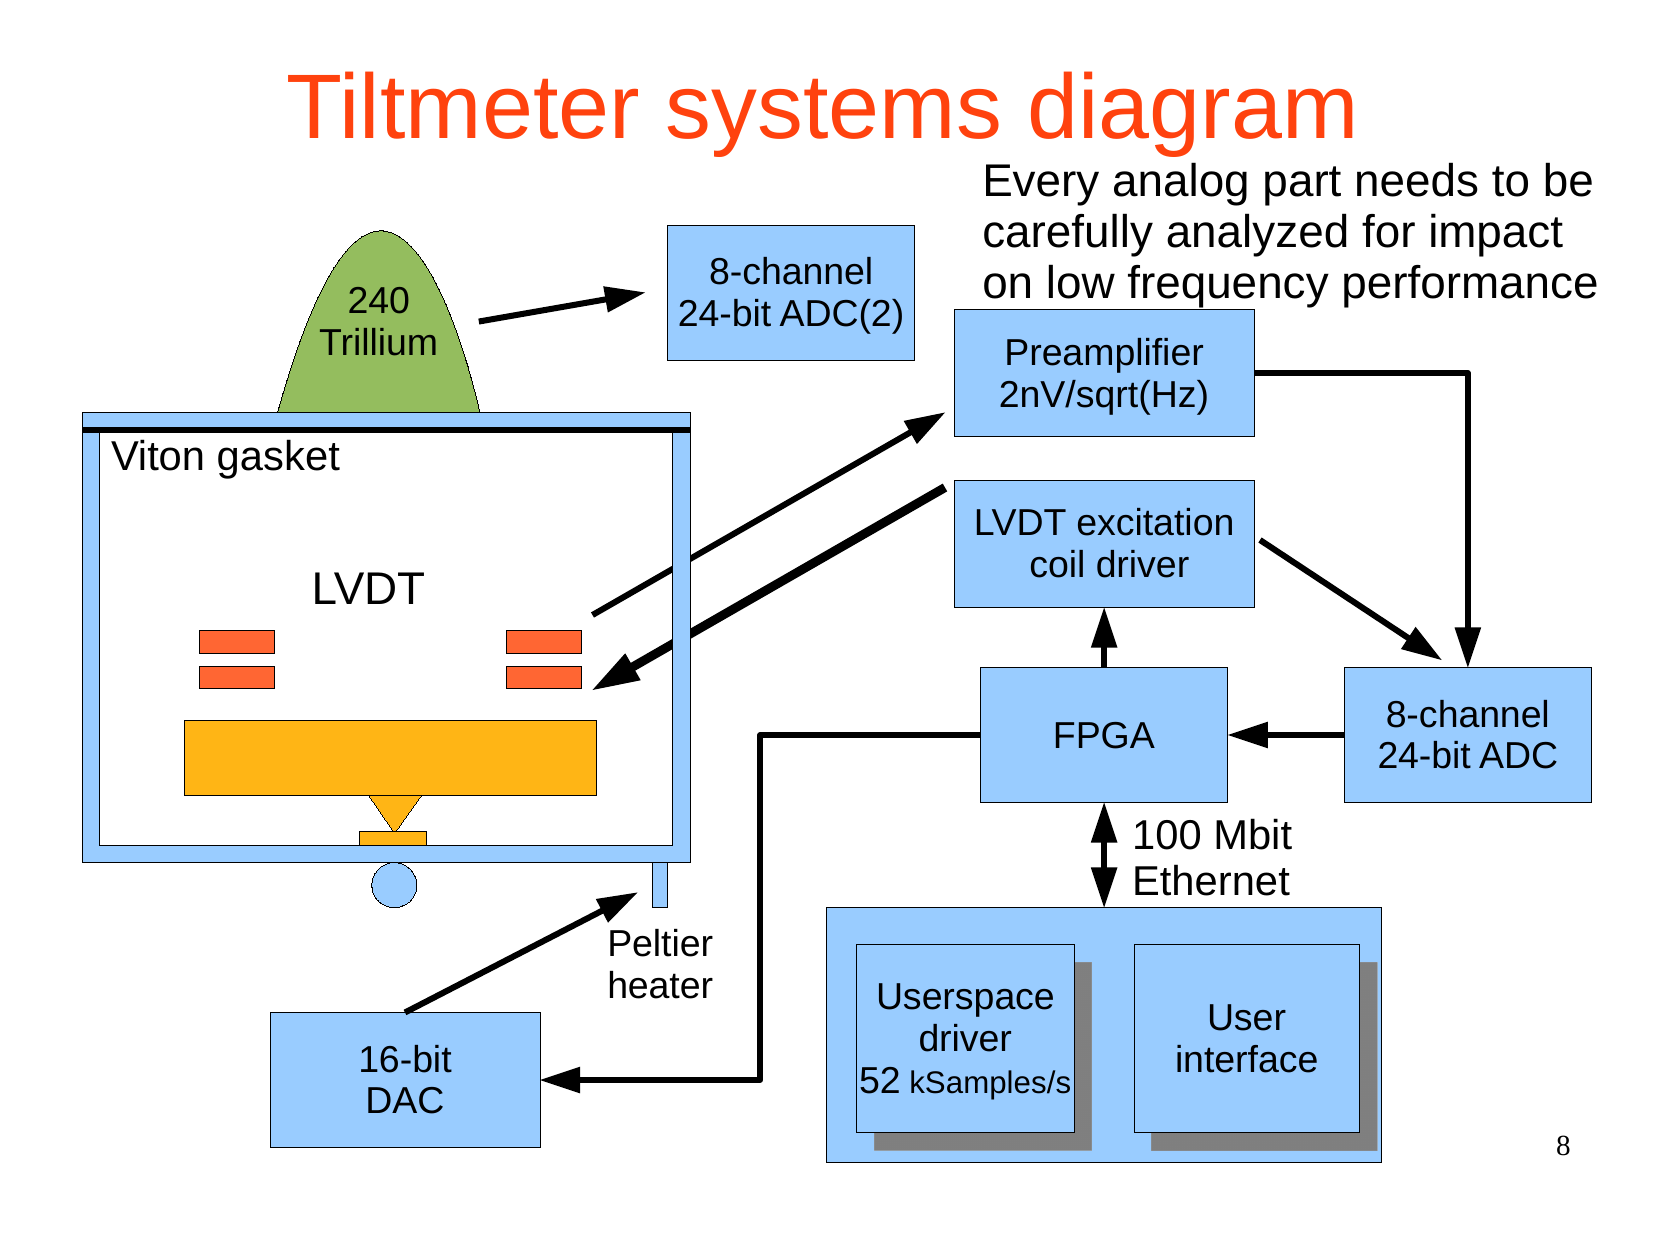

# Tiltmeter systems diagram
Every analog part needs to be carefully analyzed for impact on low frequency performance
8-channel
24-bit ADC(2)
240
Trillium
Preamplifier
2nV/sqrt(Hz)
Viton gasket
LVDT excitation
 coil driver
LVDT
FPGA
8-channel
24-bit ADC
100 Mbit Ethernet
Peltier
heater
Userspace
driver
52 kSamples/s
User
interface
16-bit
DAC
8